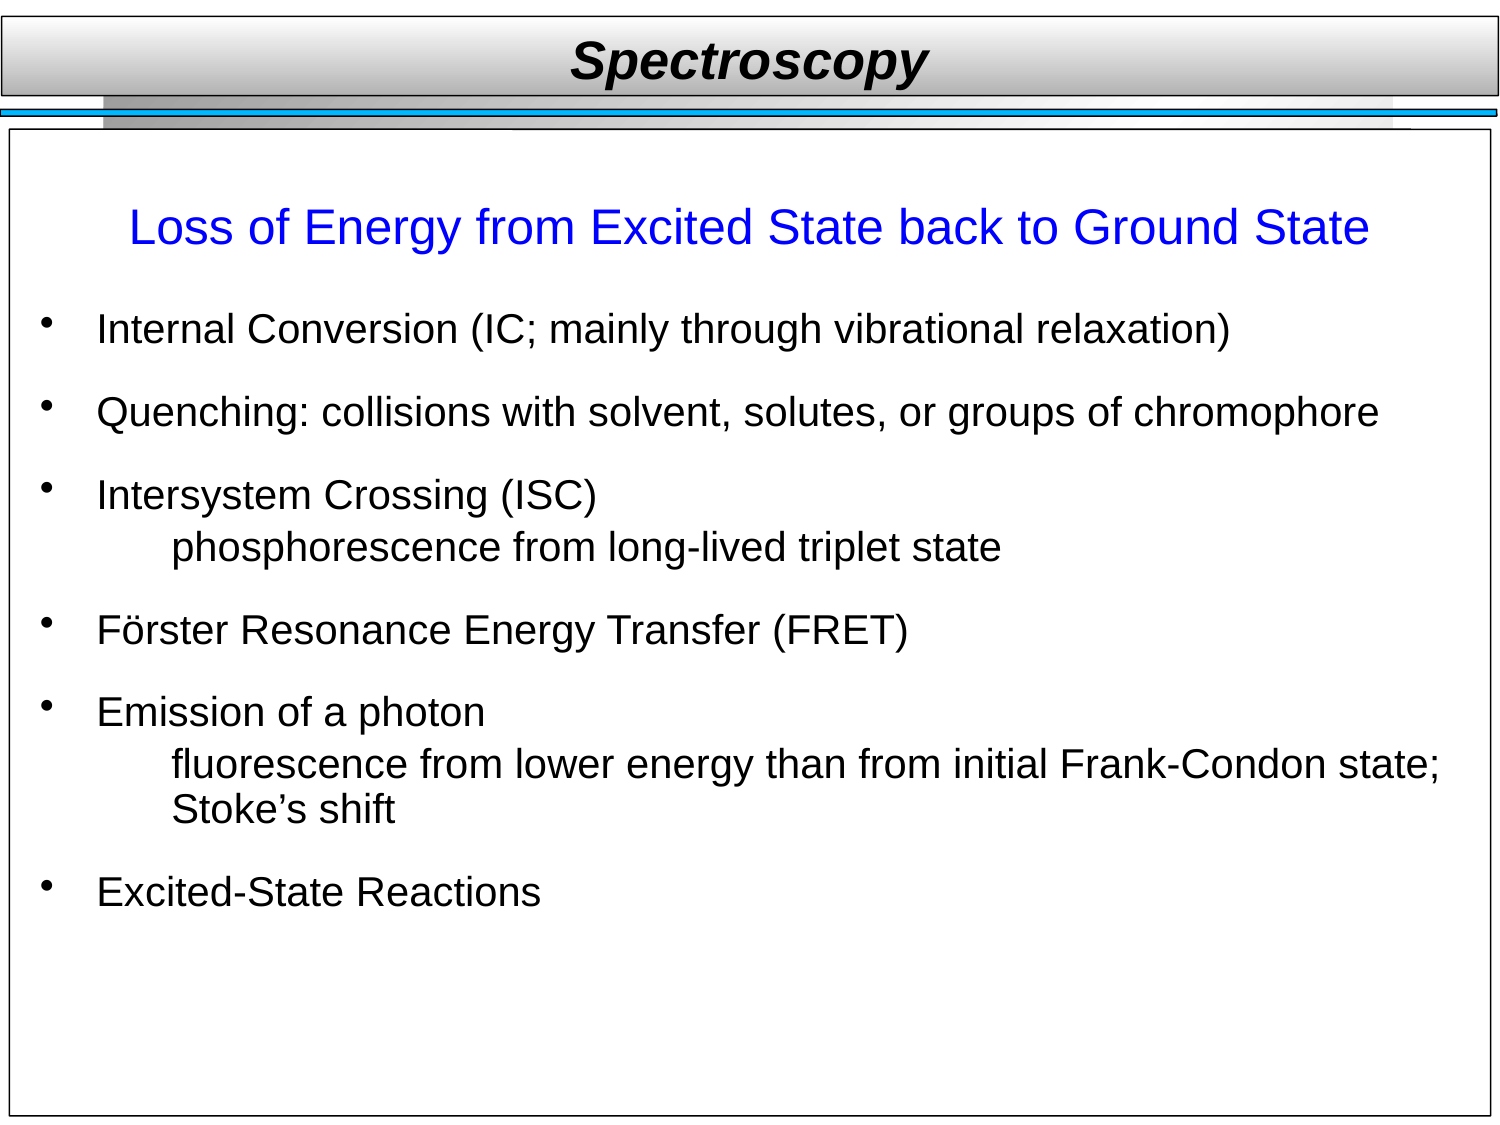

Spectroscopy
# Loss of Energy from Excited State back to Ground State
Internal Conversion (IC; mainly through vibrational relaxation)
Quenching: collisions with solvent, solutes, or groups of chromophore
Intersystem Crossing (ISC)
		phosphorescence from long-lived triplet state
Förster Resonance Energy Transfer (FRET)
Emission of a photon
		fluorescence from lower energy than from initial Frank-Condon state; 	Stoke’s shift
Excited-State Reactions